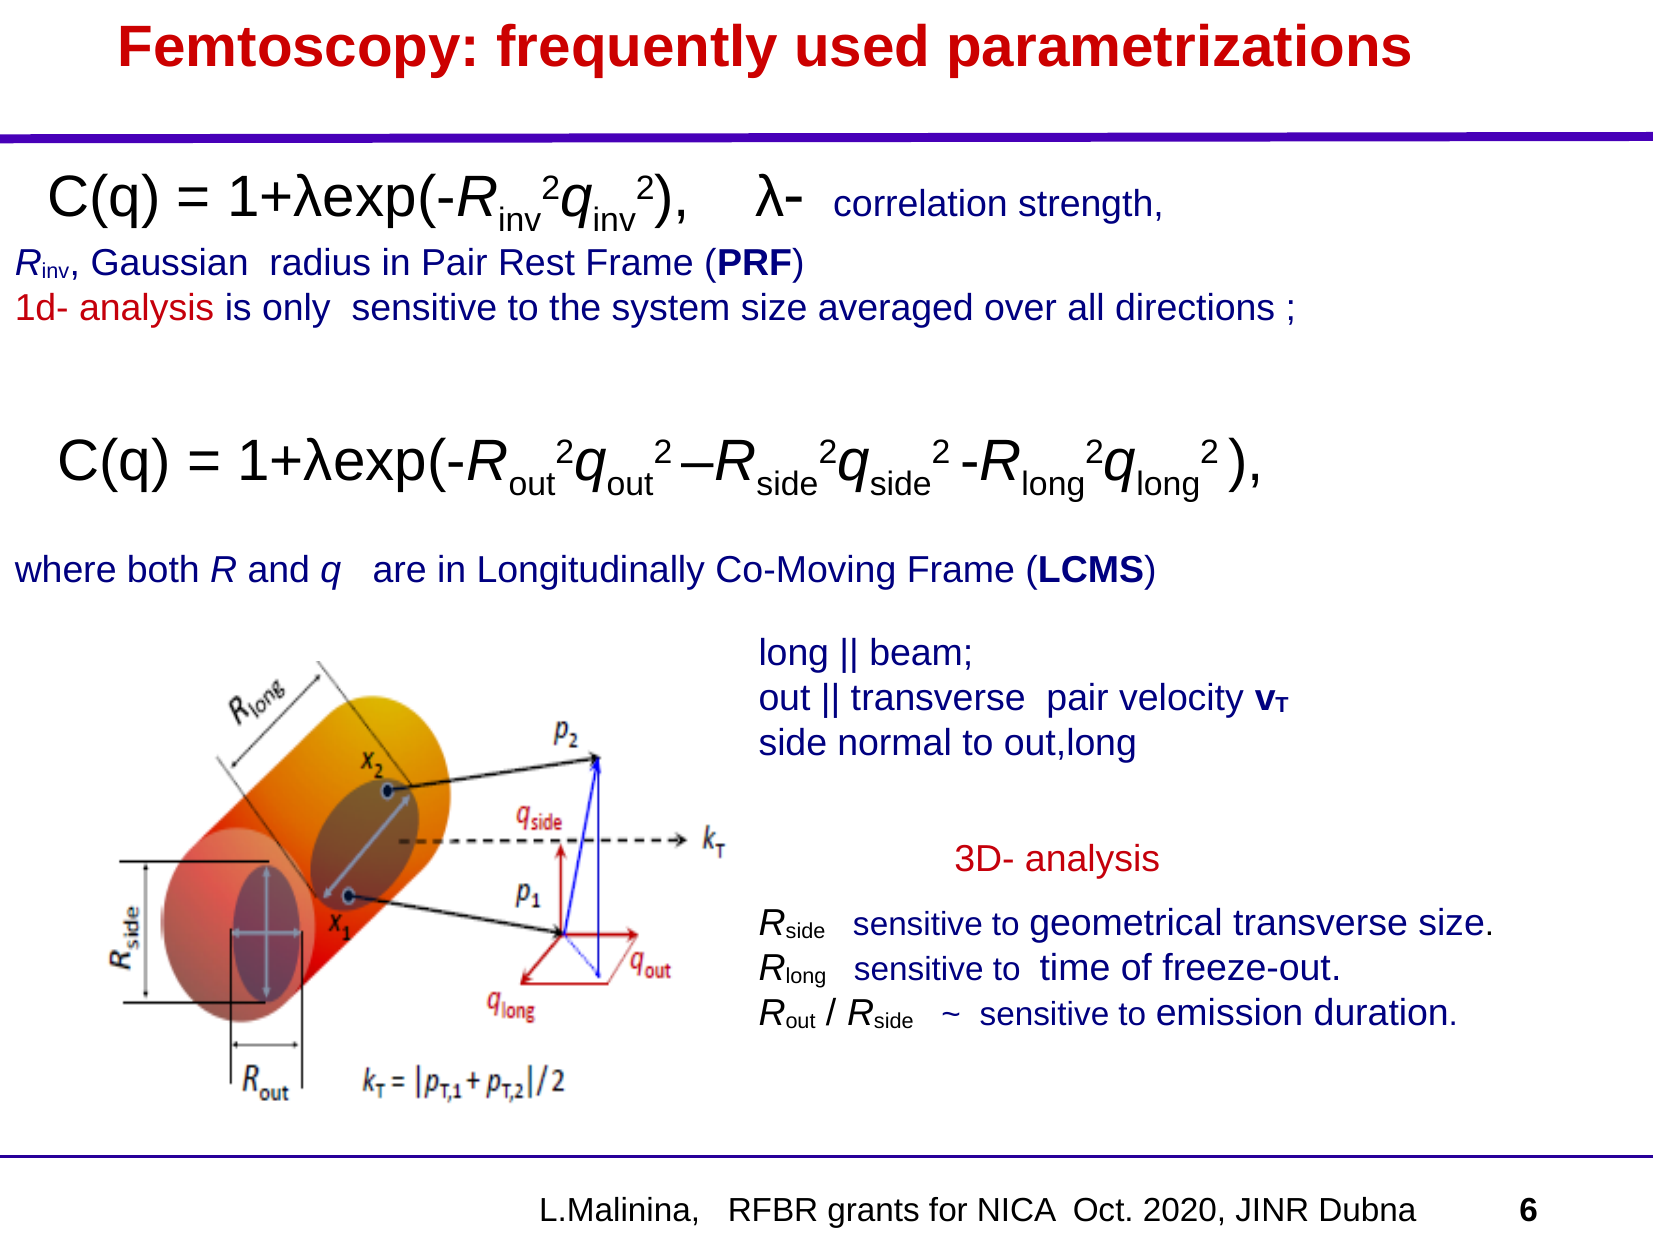

Femtoscopy: frequently used parametrizations
 C(q) = 1+λexp(-Rinv2qinv2), λ- correlation strength,
Rinv, Gaussian radius in Pair Rest Frame (PRF)
1d- analysis is only sensitive to the system size averaged over all directions ;
C(q) = 1+λexp(-Rout2qout2 –Rside2qside2 -Rlong2qlong2 ),
where both R and q are in Longitudinally Co-Moving Frame (LCMS)
long || beam;
out || transverse pair velocity vT
side normal to out,long
3D- analysis
Rside sensitive to geometrical transverse size.
Rlong sensitive to time of freeze-out.
Rout / Rside ~ sensitive to emission duration.
 L.Malinina, RFBR grants for NICA Oct. 2020, JINR Dubna